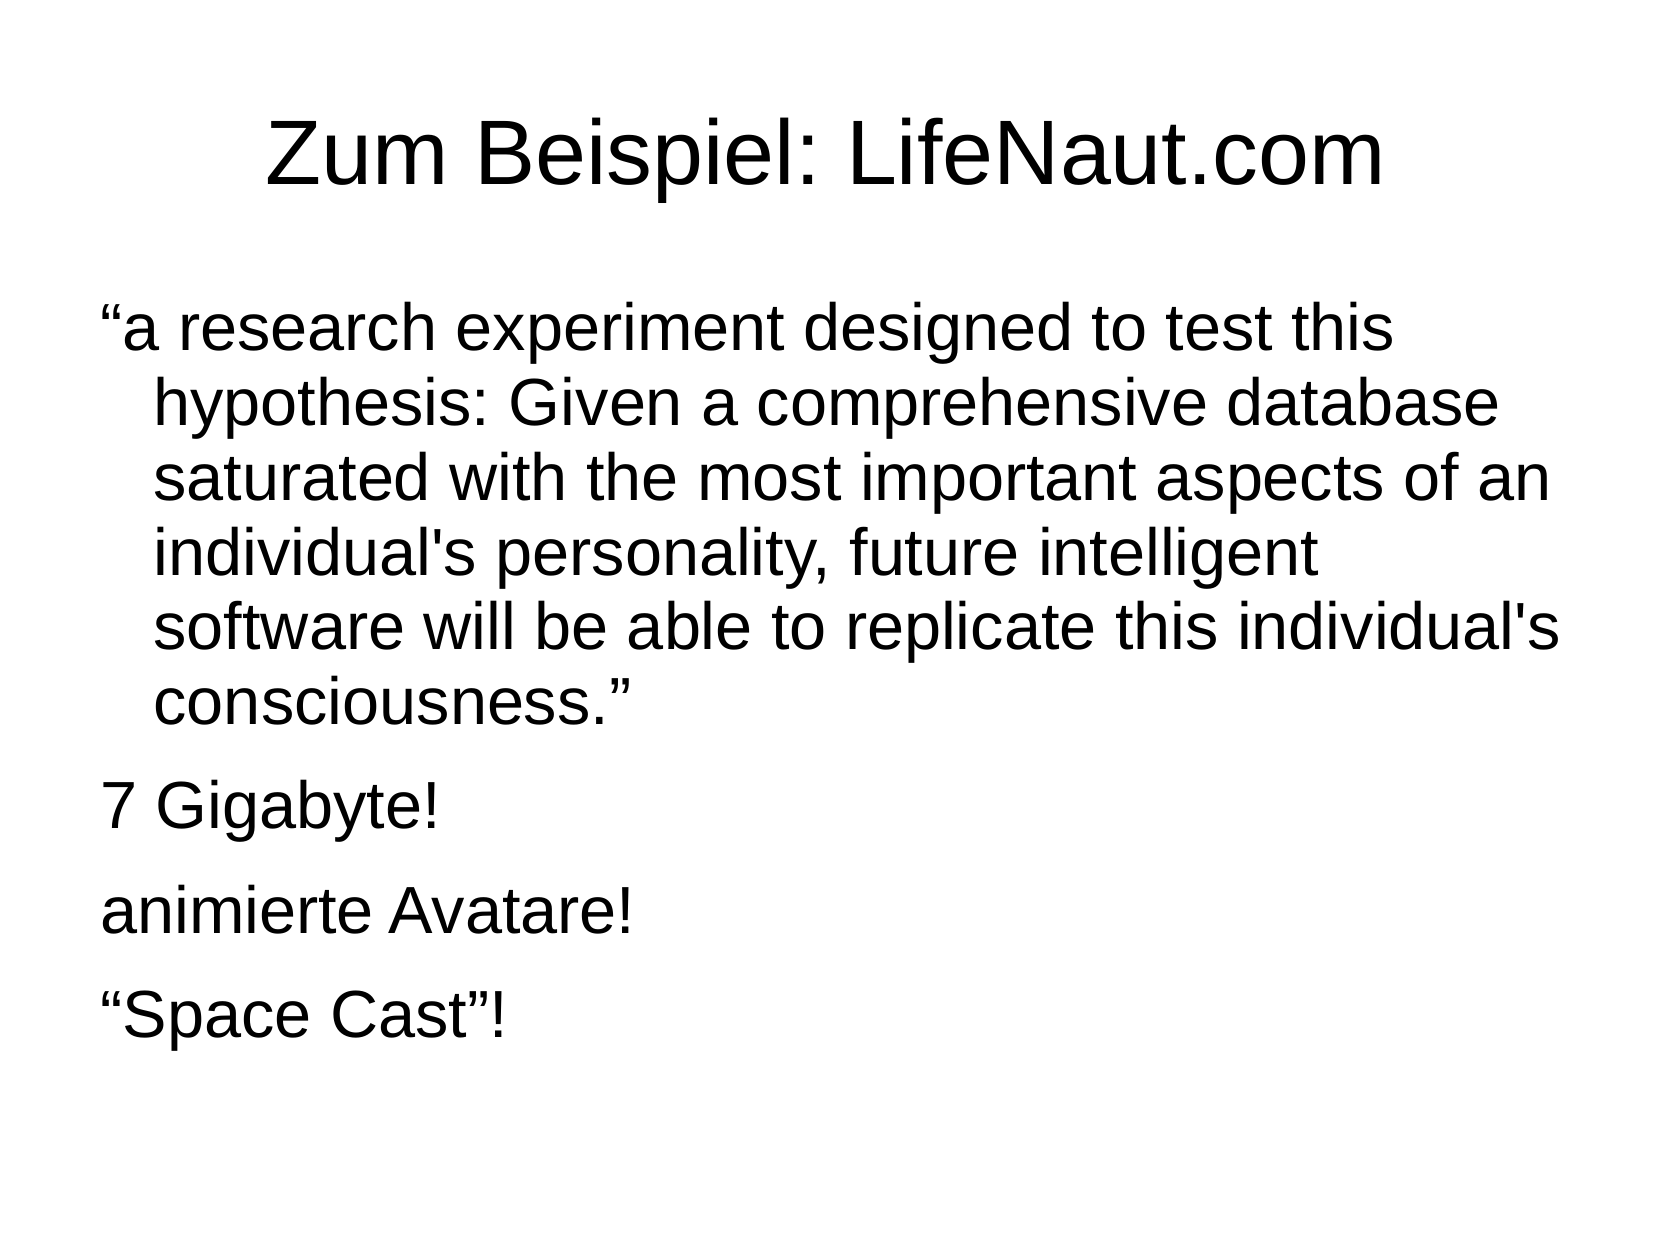

# Zum Beispiel: LifeNaut.com
“a research experiment designed to test this hypothesis: Given a comprehensive database saturated with the most important aspects of an individual's personality, future intelligent software will be able to replicate this individual's consciousness.”
7 Gigabyte!
animierte Avatare!
“Space Cast”!